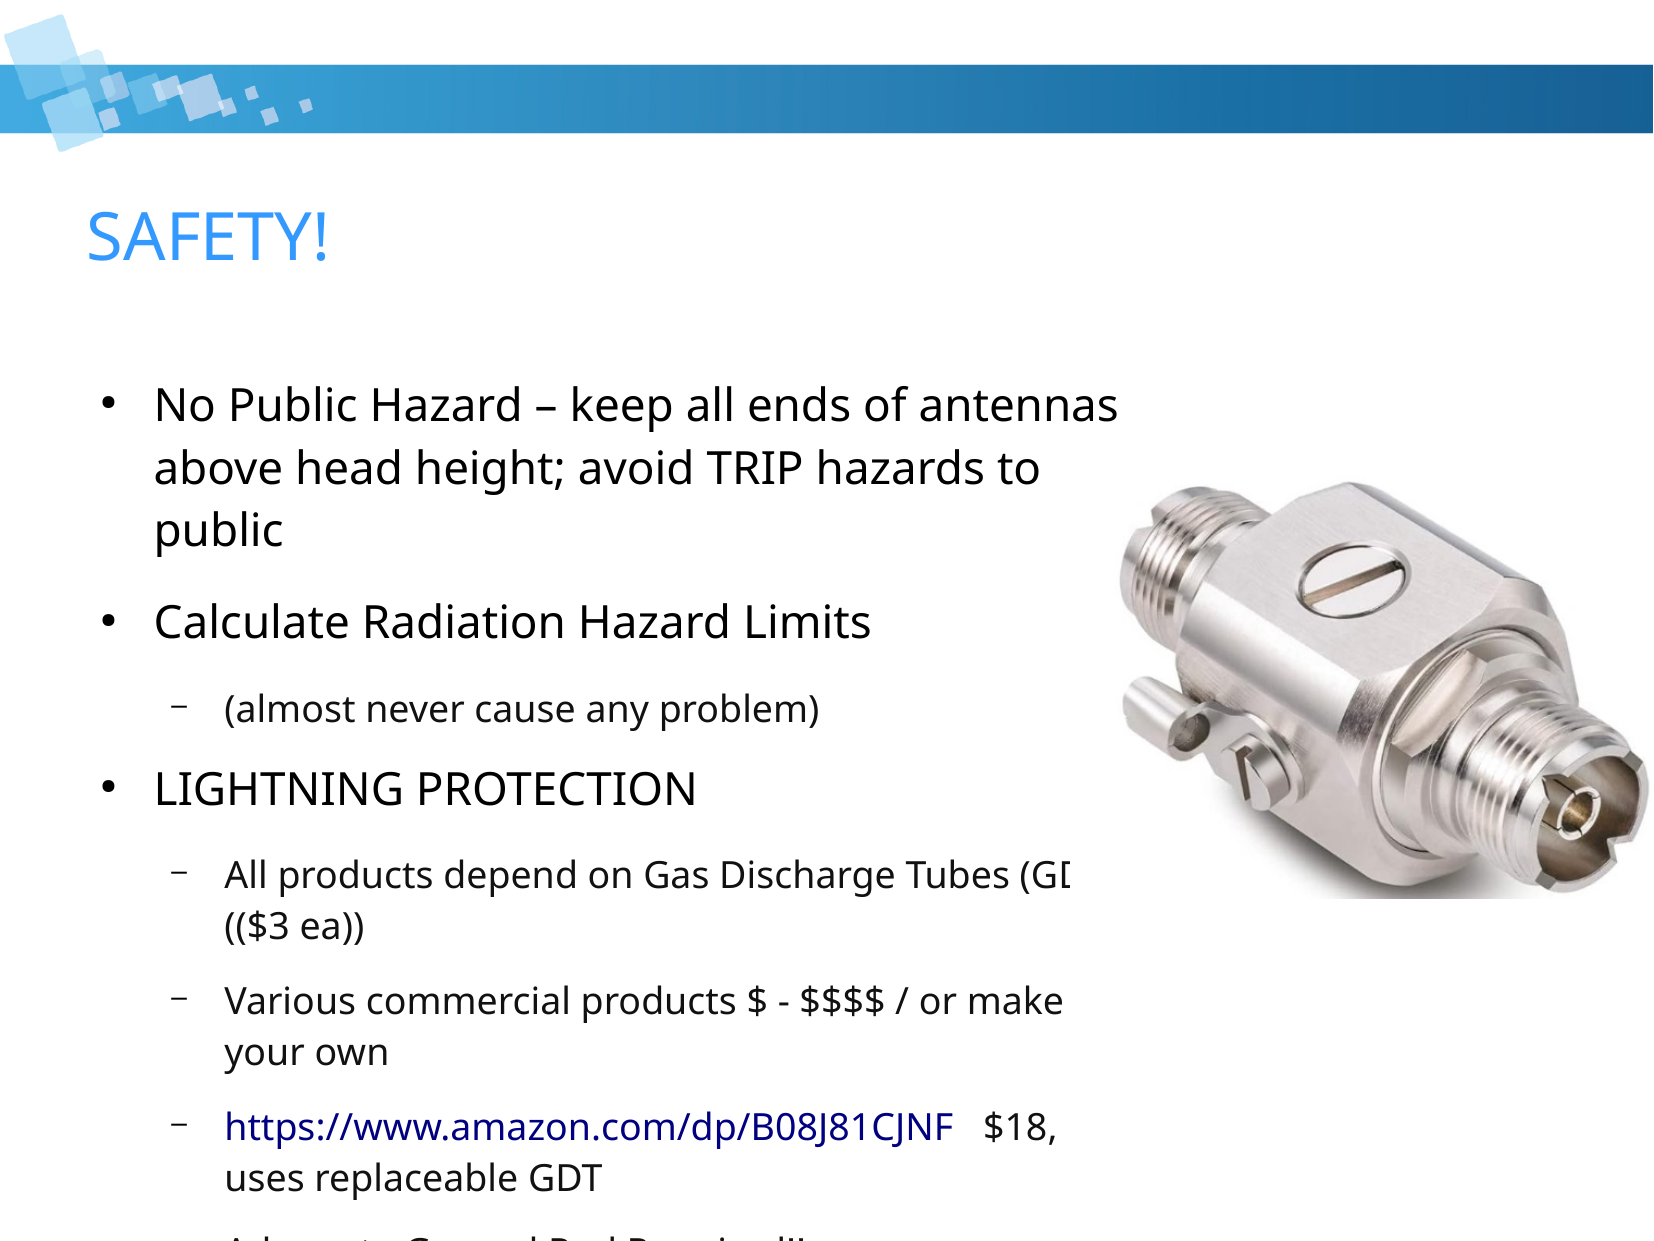

# SAFETY!
No Public Hazard – keep all ends of antennas above head height; avoid TRIP hazards to public
Calculate Radiation Hazard Limits
(almost never cause any problem)
LIGHTNING PROTECTION
All products depend on Gas Discharge Tubes (GDT) (($3 ea))
Various commercial products $ - $$$$ / or make your own
https://www.amazon.com/dp/B08J81CJNF $18, uses replaceable GDT
Adequate Ground Rod Required!!